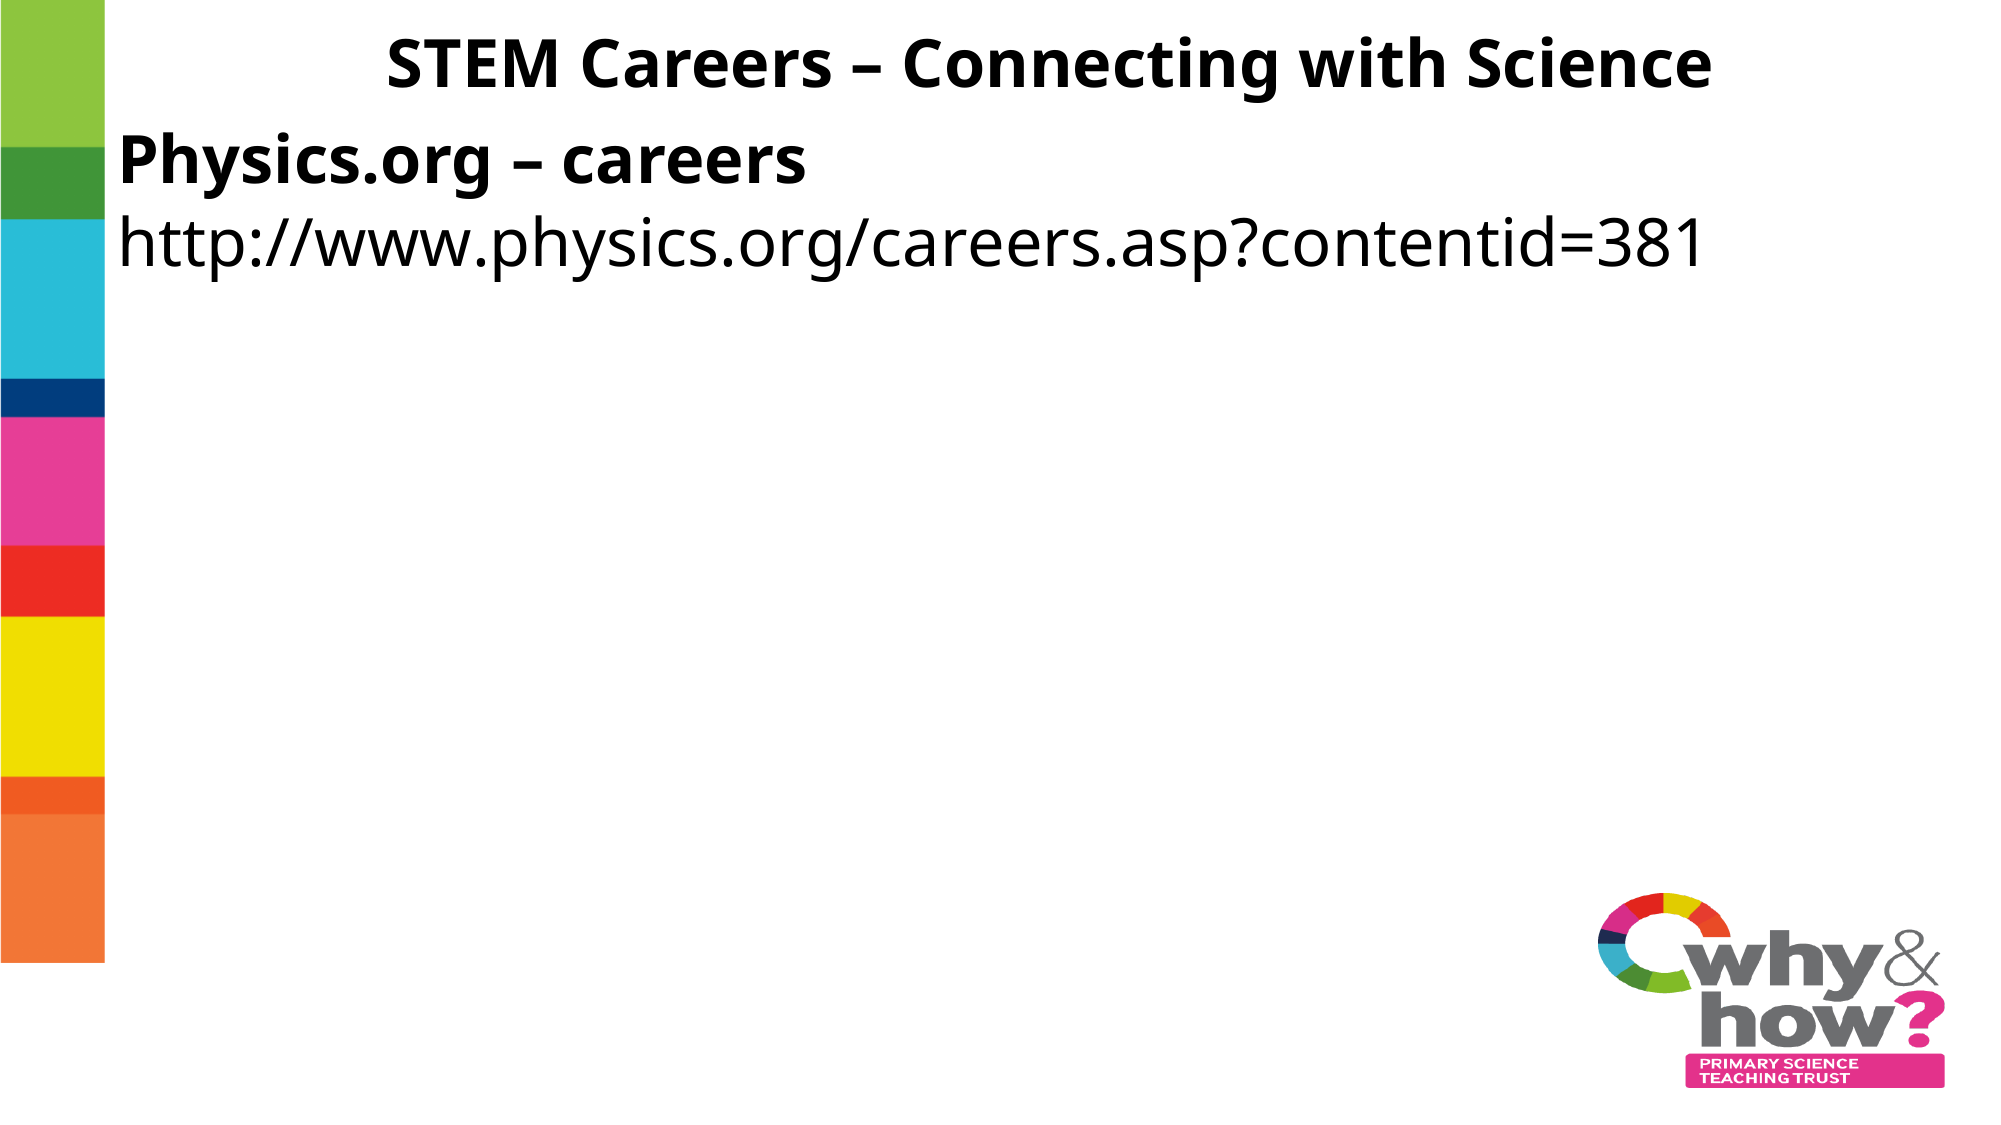

STEM Careers – Connecting with Science
Physics.org – careers
http://www.physics.org/careers.asp?contentid=381